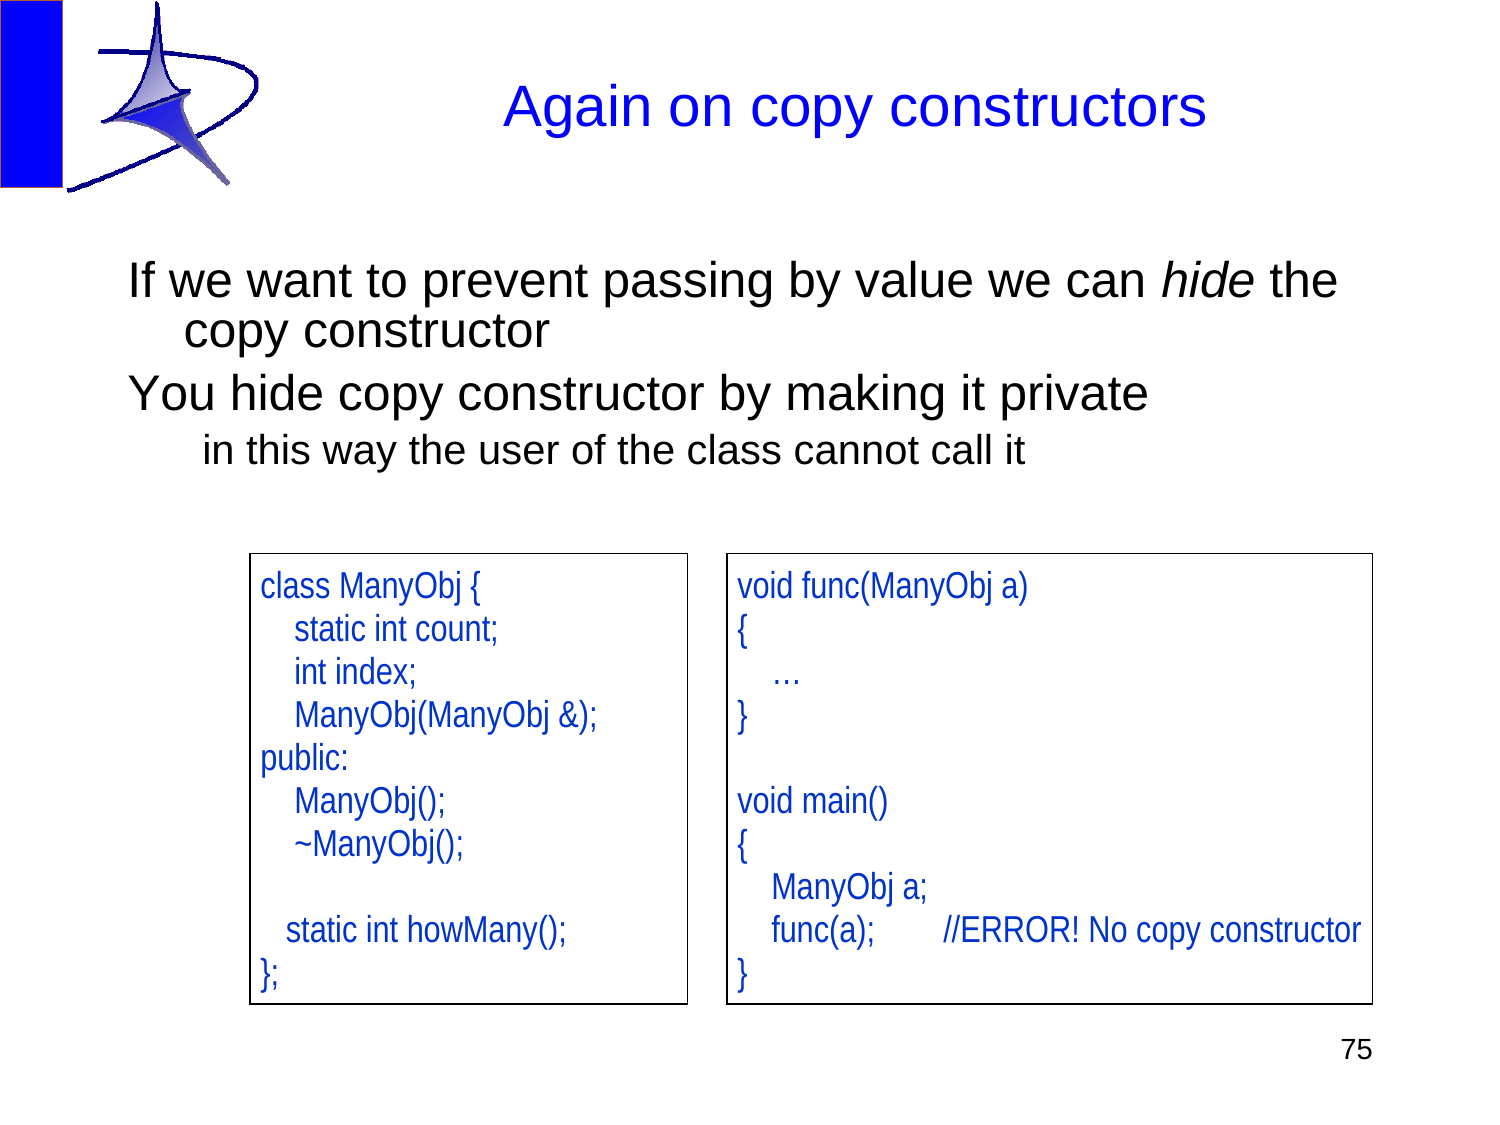

# Again on copy constructors
If we want to prevent passing by value we can hide the copy constructor
You hide copy constructor by making it private
in this way the user of the class cannot call it
class ManyObj {
 static int count;
 int index;
 ManyObj(ManyObj &);
public:
 ManyObj();
 ~ManyObj();
 static int howMany();
};
void func(ManyObj a)
{
 …
}
void main()
{
 ManyObj a;
 func(a); //ERROR! No copy constructor
}
75